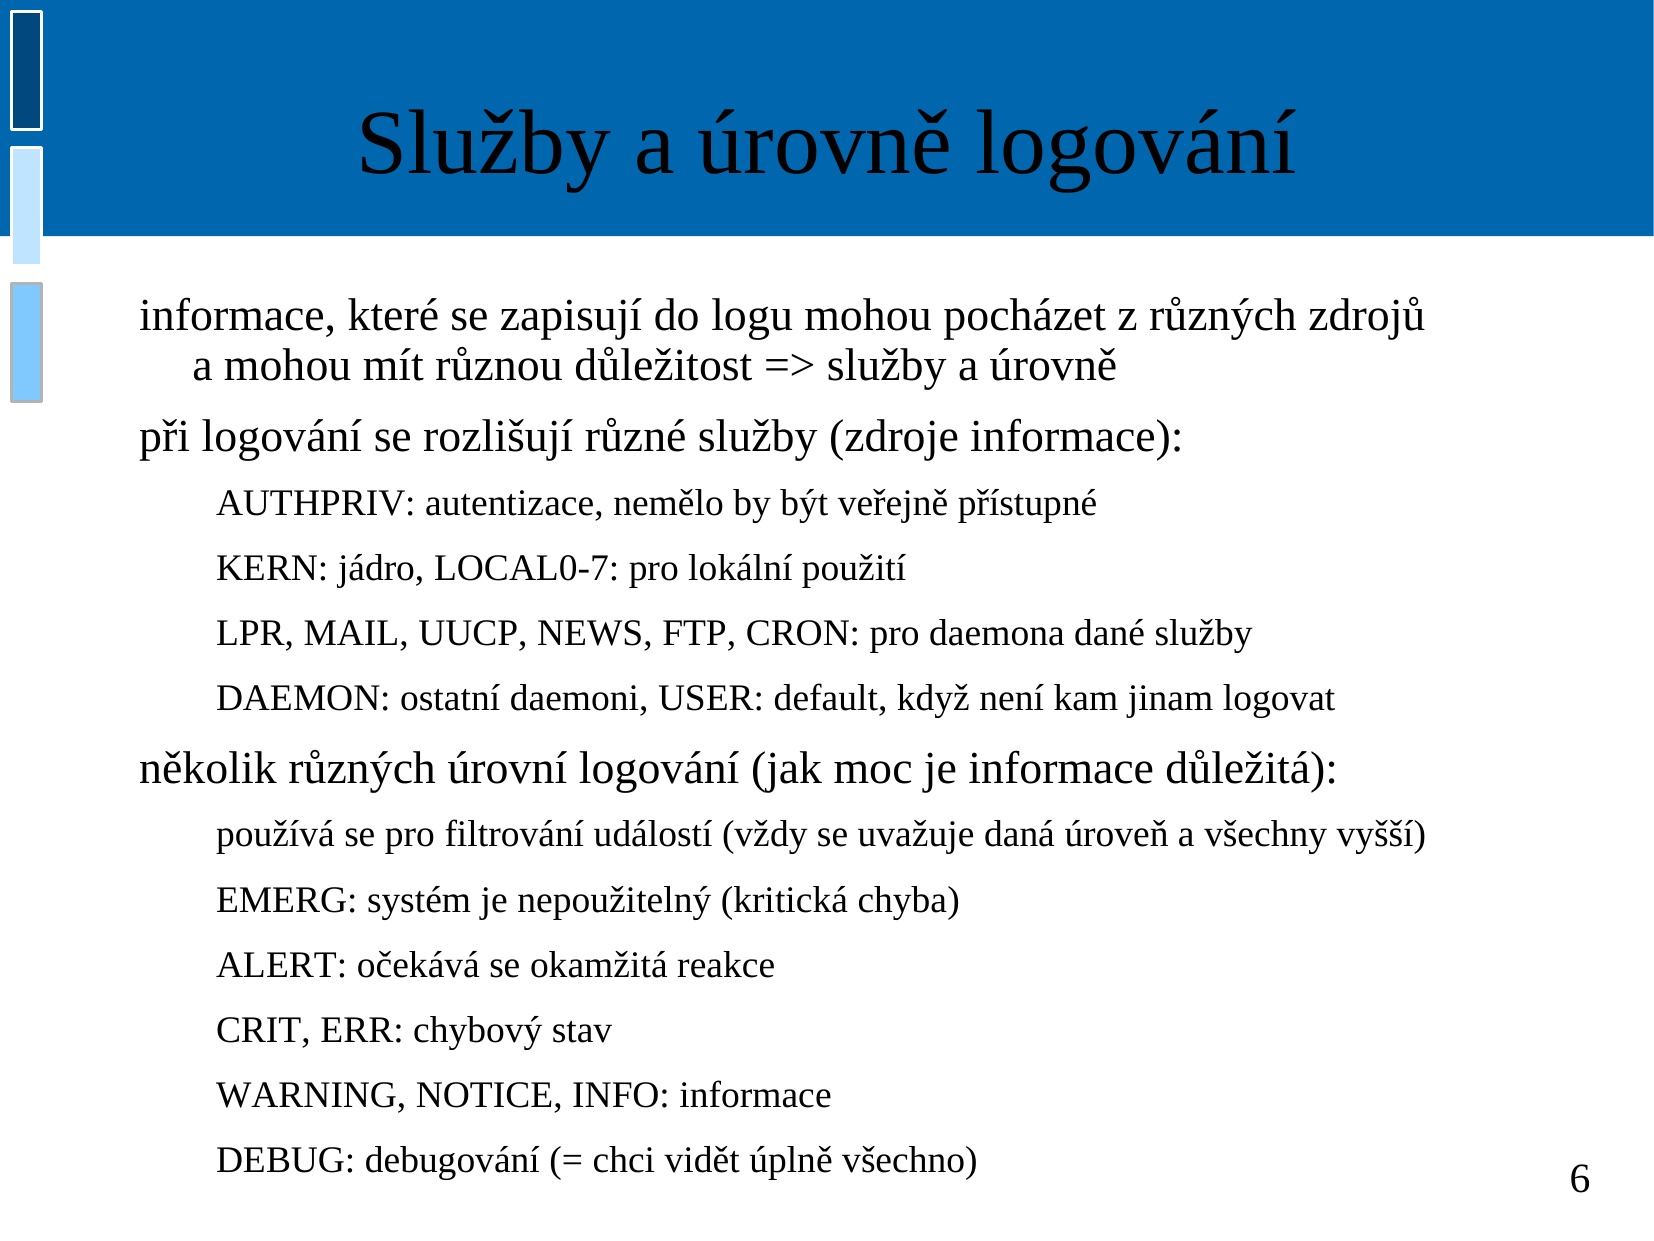

# Služby a úrovně logování
informace, které se zapisují do logu mohou pocházet z různých zdrojů a mohou mít různou důležitost => služby a úrovně
při logování se rozlišují různé služby (zdroje informace):
AUTHPRIV: autentizace, nemělo by být veřejně přístupné
KERN: jádro, LOCAL0-7: pro lokální použití
LPR, MAIL, UUCP, NEWS, FTP, CRON: pro daemona dané služby
DAEMON: ostatní daemoni, USER: default, když není kam jinam logovat
několik různých úrovní logování (jak moc je informace důležitá):
používá se pro filtrování událostí (vždy se uvažuje daná úroveň a všechny vyšší)
EMERG: systém je nepoužitelný (kritická chyba)
ALERT: očekává se okamžitá reakce
CRIT, ERR: chybový stav
WARNING, NOTICE, INFO: informace
DEBUG: debugování (= chci vidět úplně všechno)